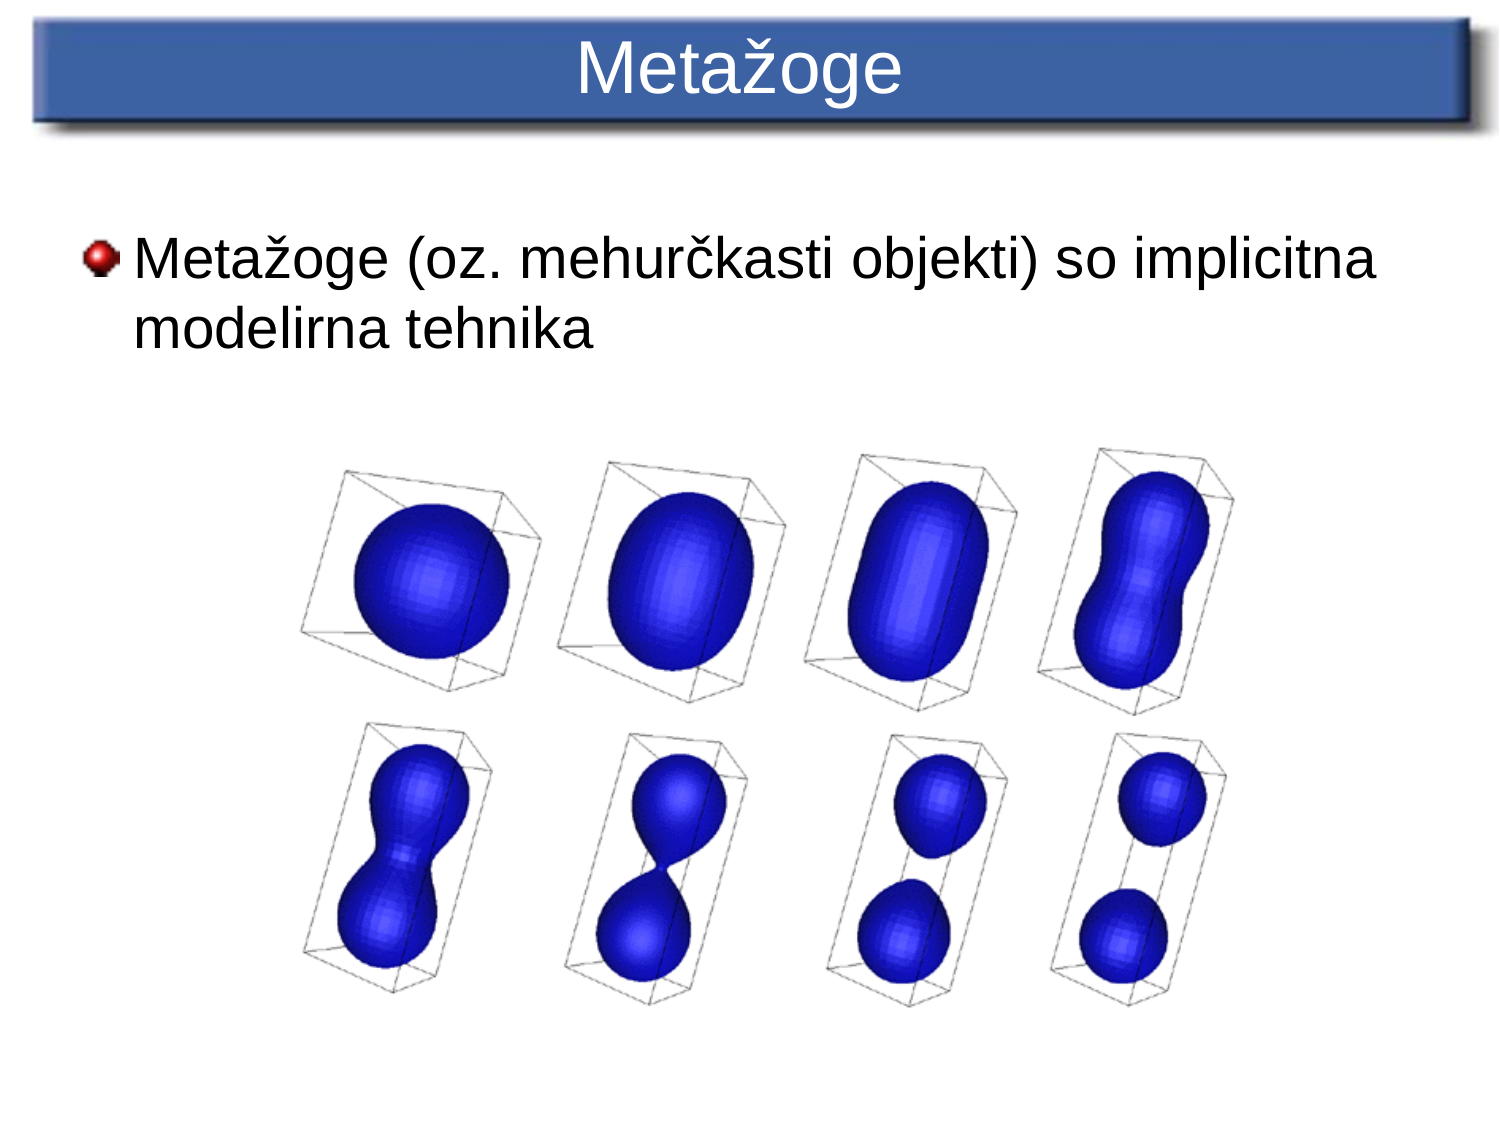

# Metažoge
Metažoge (oz. mehurčkasti objekti) so implicitna modelirna tehnika